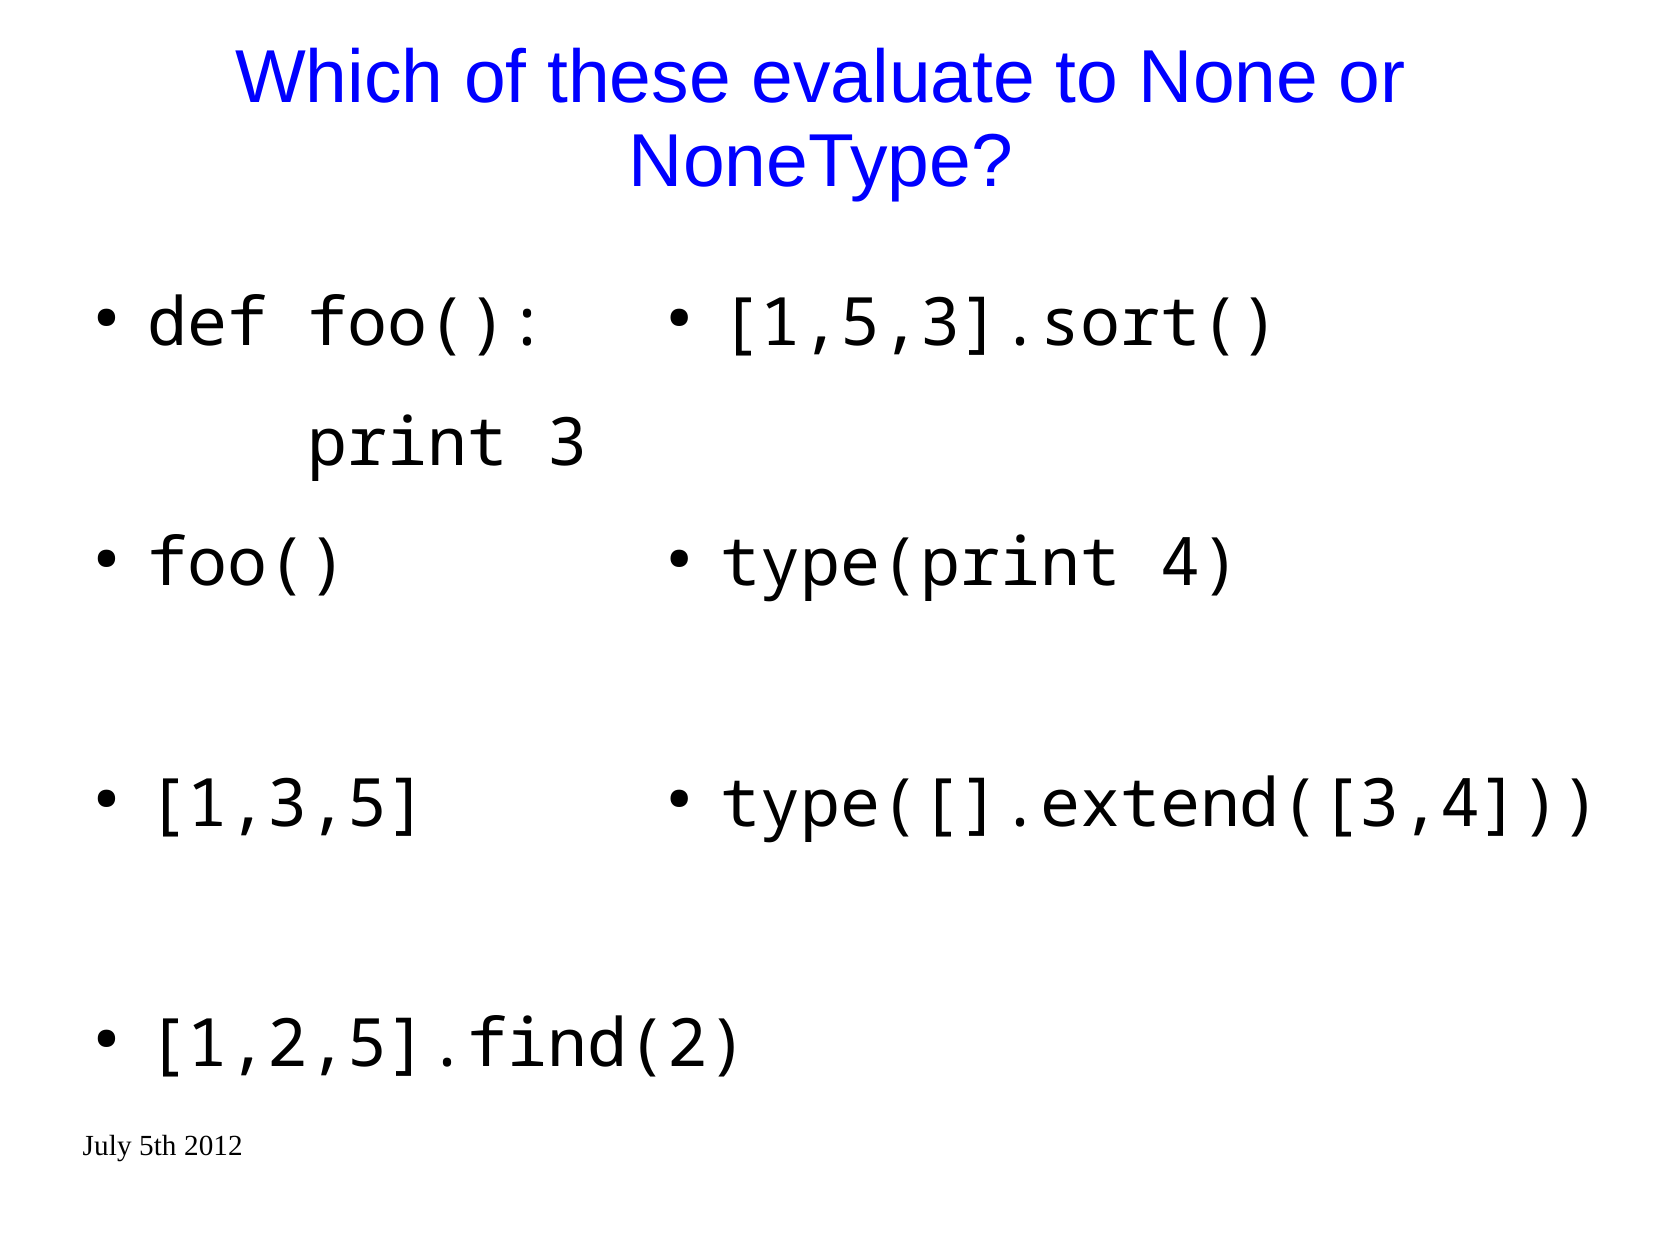

# Which of these evaluate to None or NoneType?
def foo():
 print 3
foo()
[1,3,5]
[1,2,5].find(2)
[1,5,3].sort()
type(print 4)
type([].extend([3,4]))
July 5th 2012